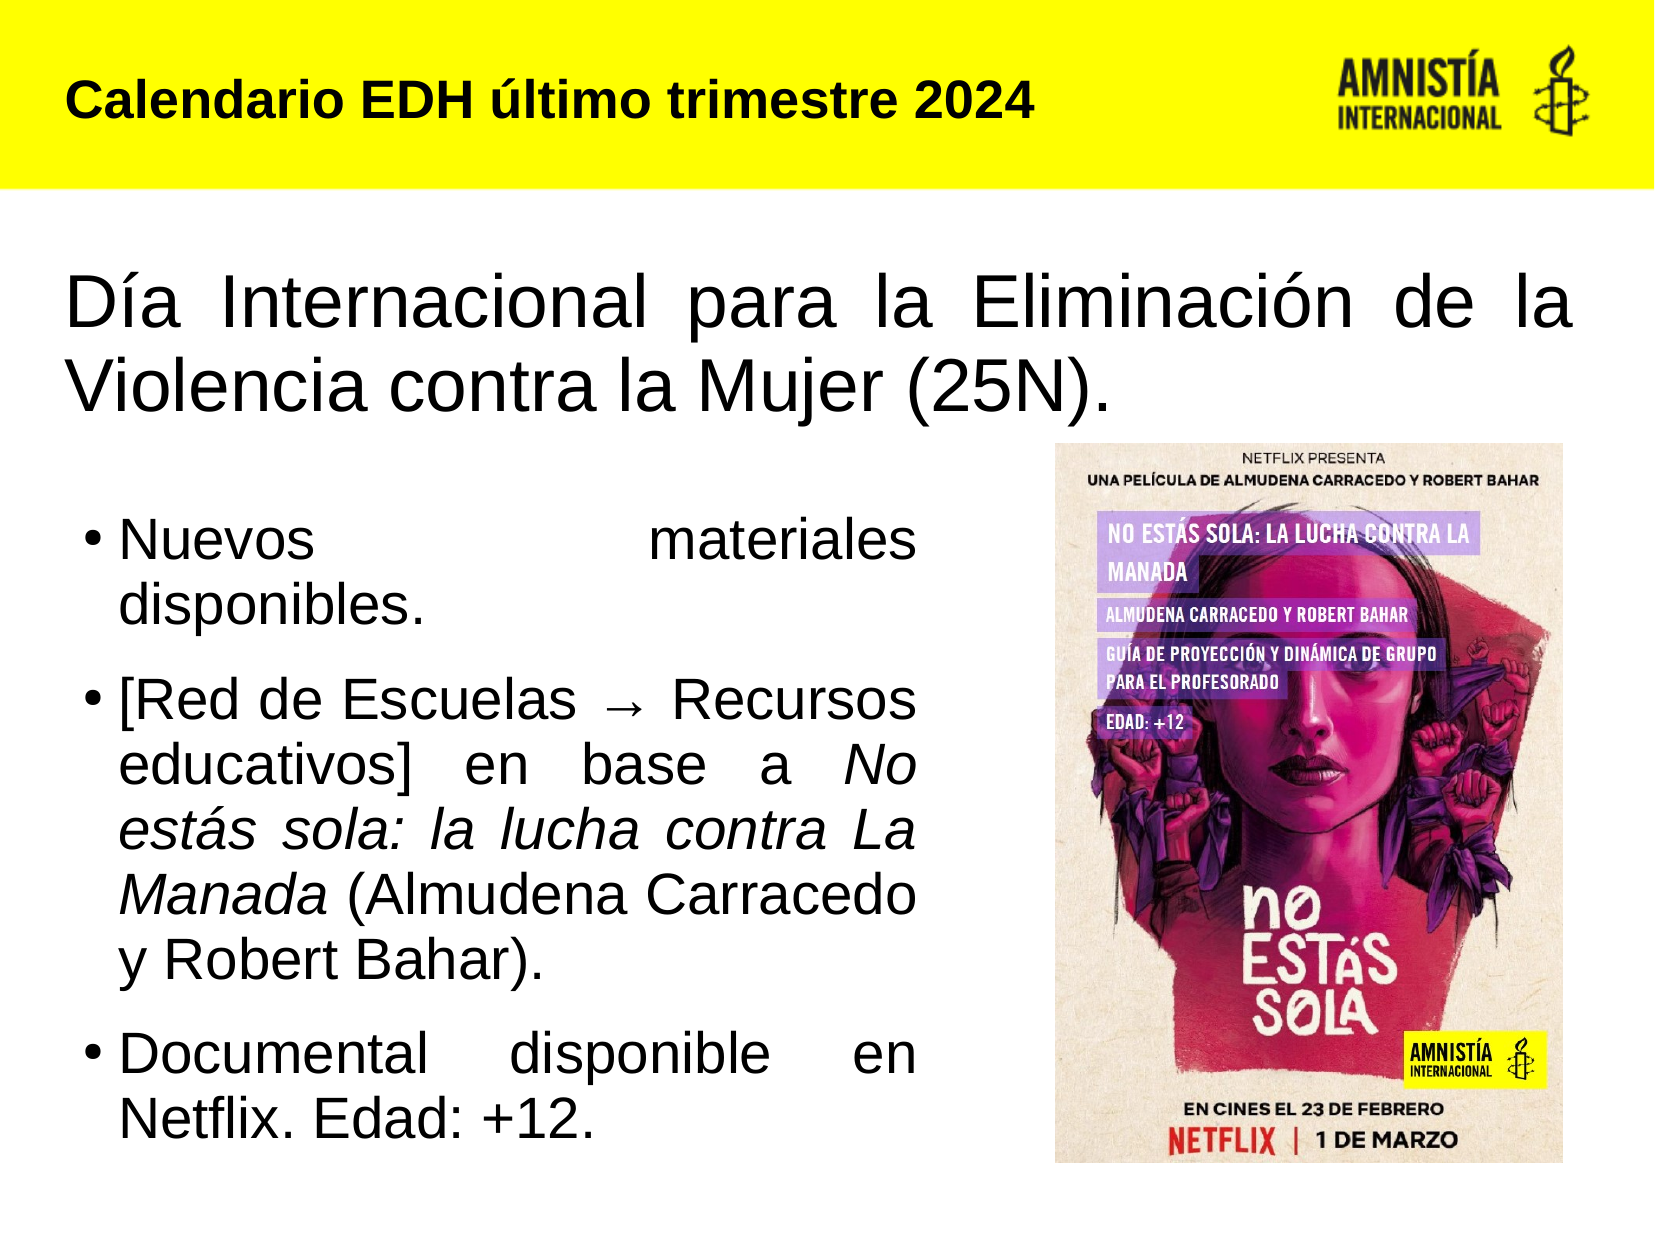

Calendario EDH último trimestre 2024
Día Internacional para la Eliminación de la Violencia contra la Mujer (25N).
# Nuevos materiales disponibles.
[Red de Escuelas → Recursos educativos] en base a No estás sola: la lucha contra La Manada (Almudena Carracedo y Robert Bahar).
Documental disponible en Netflix. Edad: +12.